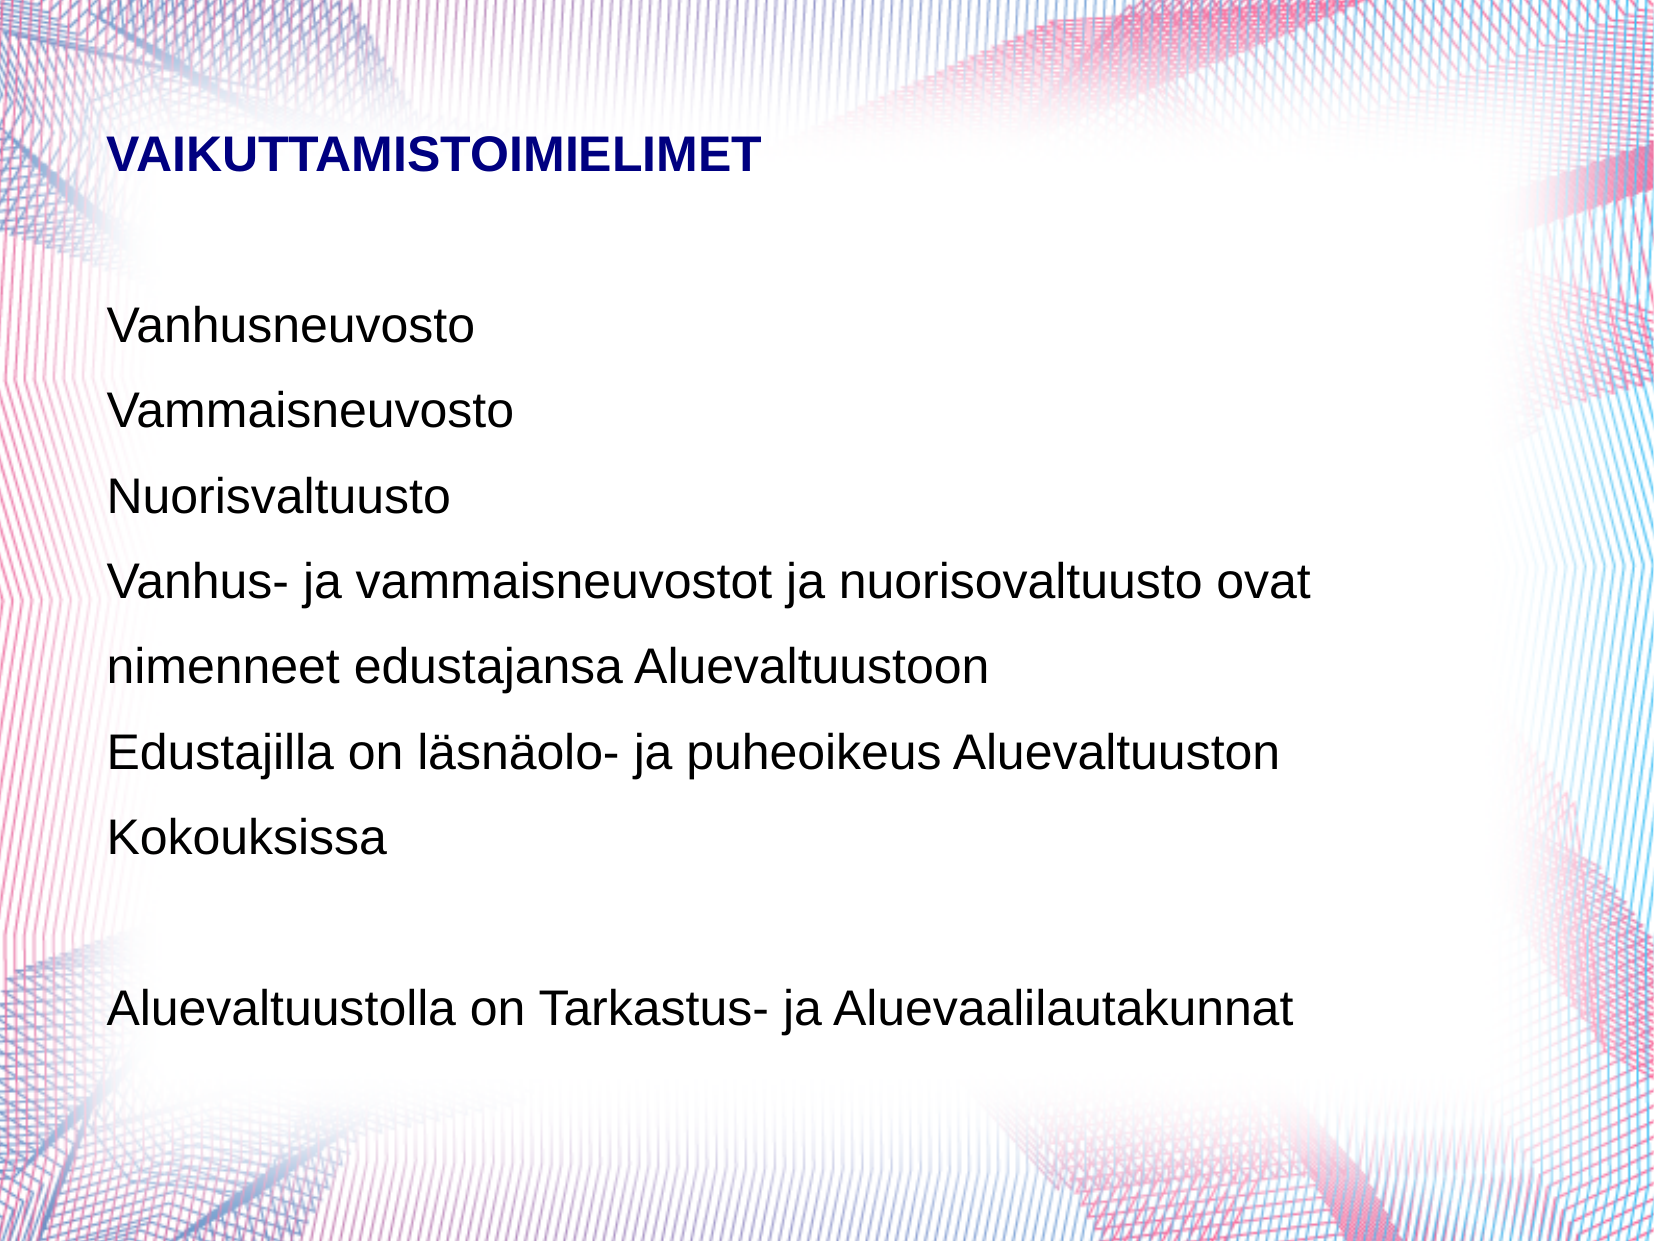

# VAIKUTTAMISTOIMIELIMET
Vanhusneuvosto
Vammaisneuvosto
Nuorisvaltuusto
Vanhus- ja vammaisneuvostot ja nuorisovaltuusto ovat
nimenneet edustajansa Aluevaltuustoon
Edustajilla on läsnäolo- ja puheoikeus Aluevaltuuston
Kokouksissa
Aluevaltuustolla on Tarkastus- ja Aluevaalilautakunnat